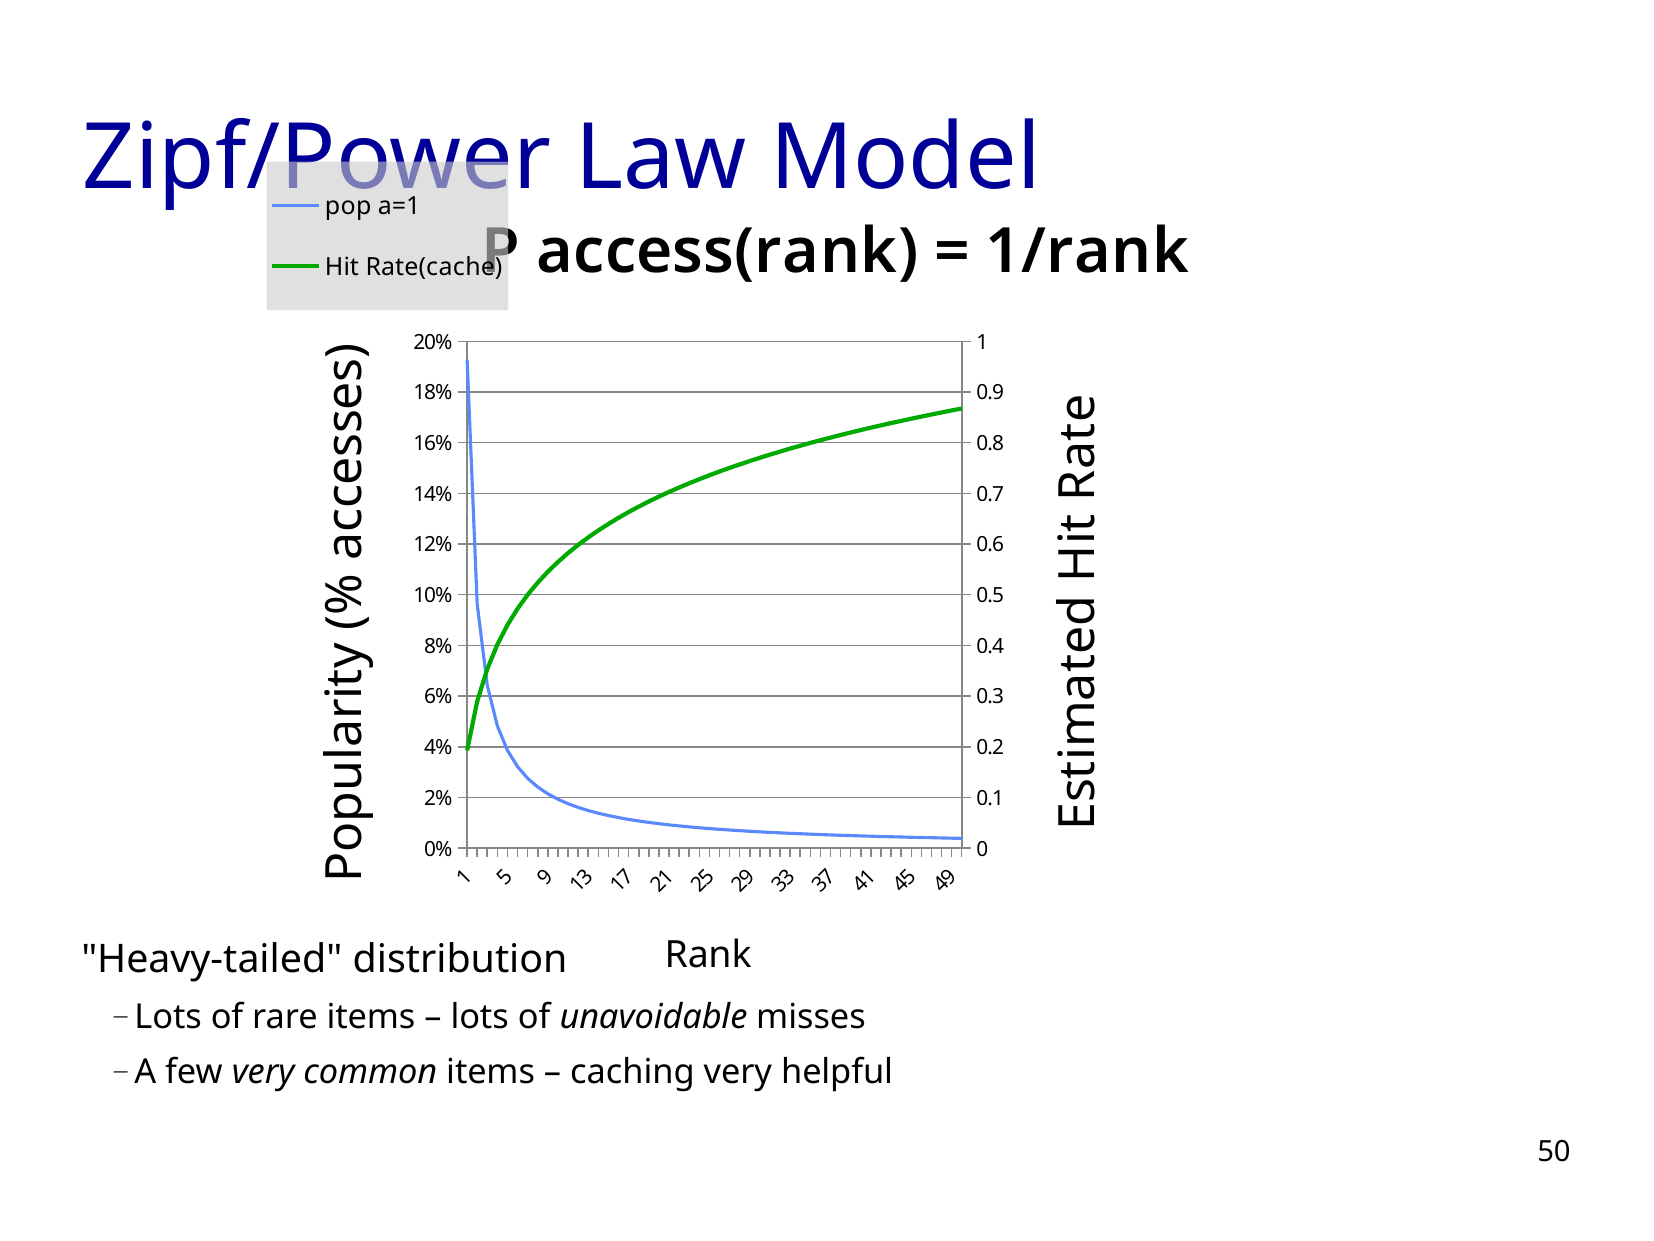

# Zipf/Power Law Model
### Chart: P access(rank) = 1/rank
| Category | pop a=1 | Hit Rate(cache) |
|---|---|---|
| 1 | 0.19277563597396 | 0.19277563597396 |
| 2 | 0.09638781798698 | 0.28916345396094 |
| 3 | 0.0642585453246533 | 0.353421999285593 |
| 4 | 0.04819390899349 | 0.401615908279083 |
| 5 | 0.038555127194792 | 0.440171035473875 |
| 6 | 0.0321292726623267 | 0.472300308136202 |
| 7 | 0.0275393765677086 | 0.499839684703911 |
| 8 | 0.024096954496745 | 0.523936639200656 |
| 9 | 0.0214195151082178 | 0.545356154308874 |
| 10 | 0.019277563597396 | 0.564633717906269 |
| 11 | 0.0175250578158145 | 0.582158775722084 |
| 12 | 0.0160646363311633 | 0.598223412053247 |
| 13 | 0.01482889507492 | 0.613052307128167 |
| 14 | 0.0137696882838543 | 0.626821995412022 |
| 15 | 0.0128517090649307 | 0.639673704476952 |
| 16 | 0.0120484772483725 | 0.651722181725325 |
| 17 | 0.0113397432925859 | 0.663061925017911 |
| 18 | 0.0107097575541089 | 0.67377168257202 |
| 19 | 0.0101460861038926 | 0.683917768675912 |
| 20 | 0.009638781798698 | 0.69355655047461 |
| 21 | 0.00917979218923619 | 0.702736342663846 |
| 22 | 0.00876252890790727 | 0.711498871571754 |
| 23 | 0.00838154939017217 | 0.719880420961926 |
| 24 | 0.00803231816558167 | 0.727912739127508 |
| 25 | 0.0077110254389584 | 0.735623764566466 |
| 26 | 0.00741444753746 | 0.743038212103926 |
| 27 | 0.00713983836940592 | 0.750178050473332 |
| 28 | 0.00688484414192714 | 0.757062894615259 |
| 29 | 0.00664743572324 | 0.763710330338499 |
| 30 | 0.00642585453246533 | 0.770136184870965 |
| 31 | 0.00621856890238581 | 0.77635475377335 |
| 32 | 0.00602423862418625 | 0.782378992397537 |
| 33 | 0.00584168593860485 | 0.788220678336141 |
| 34 | 0.00566987164629294 | 0.793890549982434 |
| 35 | 0.00550787531354171 | 0.799398425295976 |
| 36 | 0.00535487877705444 | 0.804753304073031 |
| 37 | 0.00521015232362054 | 0.809963456396651 |
| 38 | 0.00507304305194632 | 0.815036499448597 |
| 39 | 0.00494296502497333 | 0.819979464473571 |
| 40 | 0.004819390899349 | 0.82479885537292 |
| 41 | 0.00470184477985268 | 0.829500700152773 |
| 42 | 0.00458989609461809 | 0.834090596247391 |
| 43 | 0.00448315432497581 | 0.838573750572366 |
| 44 | 0.00438126445395364 | 0.84295501502632 |
| 45 | 0.00428390302164356 | 0.847238918047964 |
| 46 | 0.00419077469508609 | 0.85142969274305 |
| 47 | 0.0041016092760417 | 0.855531302019091 |
| 48 | 0.00401615908279083 | 0.859547461101882 |
| 49 | 0.0039341966525298 | 0.863481657754412 |
| 50 | 0.0038555127194792 | 0.867337170473891 |"Heavy-tailed" distribution
Lots of rare items – lots of unavoidable misses
A few very common items – caching very helpful
50